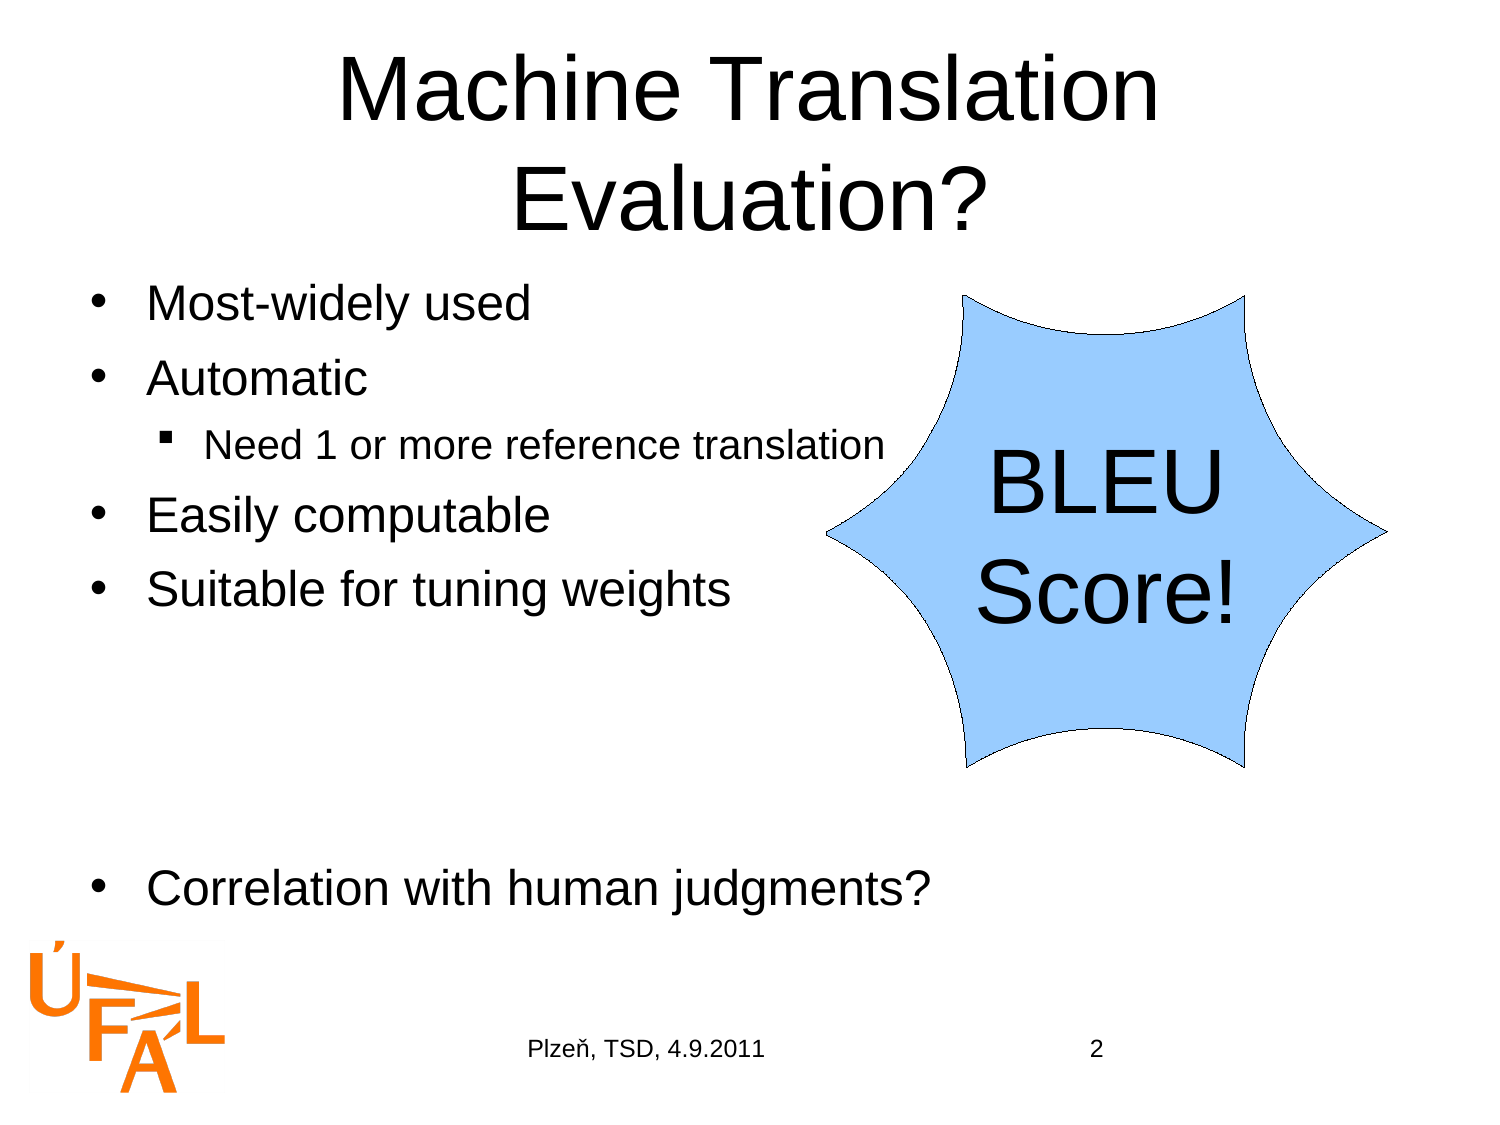

# Machine Translation Evaluation?
Most-widely used
Automatic
Need 1 or more reference translation
Easily computable
Suitable for tuning weights
Correlation with human judgments?
BLEU
Score!
Plzeň, TSD, 4.9.2011
2